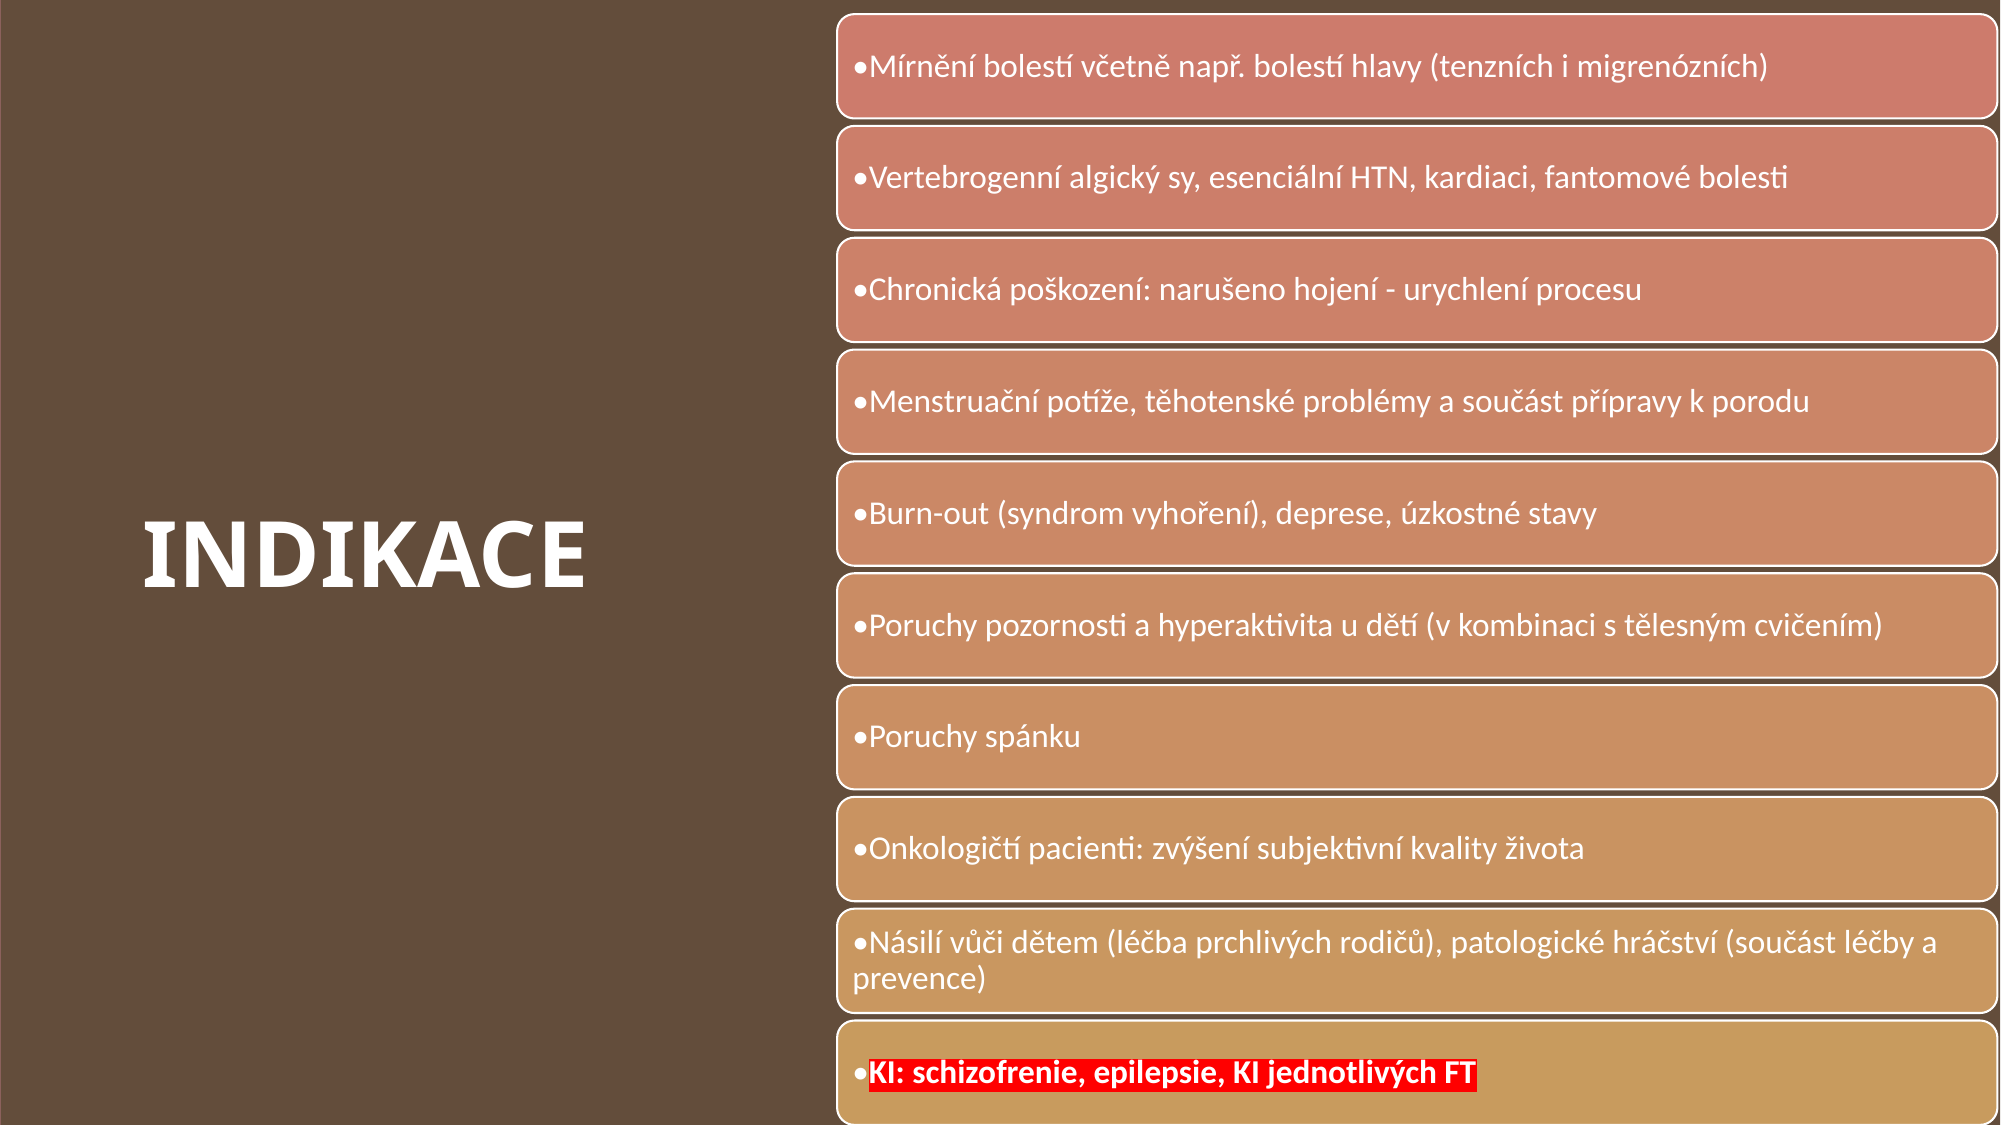

•Mírnění bolestí včetně např. bolestí hlavy (tenzních i migrenózních)
•Vertebrogenní algický sy, esenciální HTN, kardiaci, fantomové bolesti
•Chronická poškození: narušeno hojení - urychlení procesu
•Menstruační potíže, těhotenské problémy a součást přípravy k porodu
•Burn-out (syndrom vyhoření), deprese, úzkostné stavy
•Poruchy pozornosti a hyperaktivita u dětí (v kombinaci s tělesným cvičením)
•Poruchy spánku
•Onkologičtí pacienti: zvýšení subjektivní kvality života
•Násilí vůči dětem (léčba prchlivých rodičů), patologické hráčství (součást léčby a prevence)
•KI: schizofrenie, epilepsie, KI jednotlivých FT
# INDIKACE